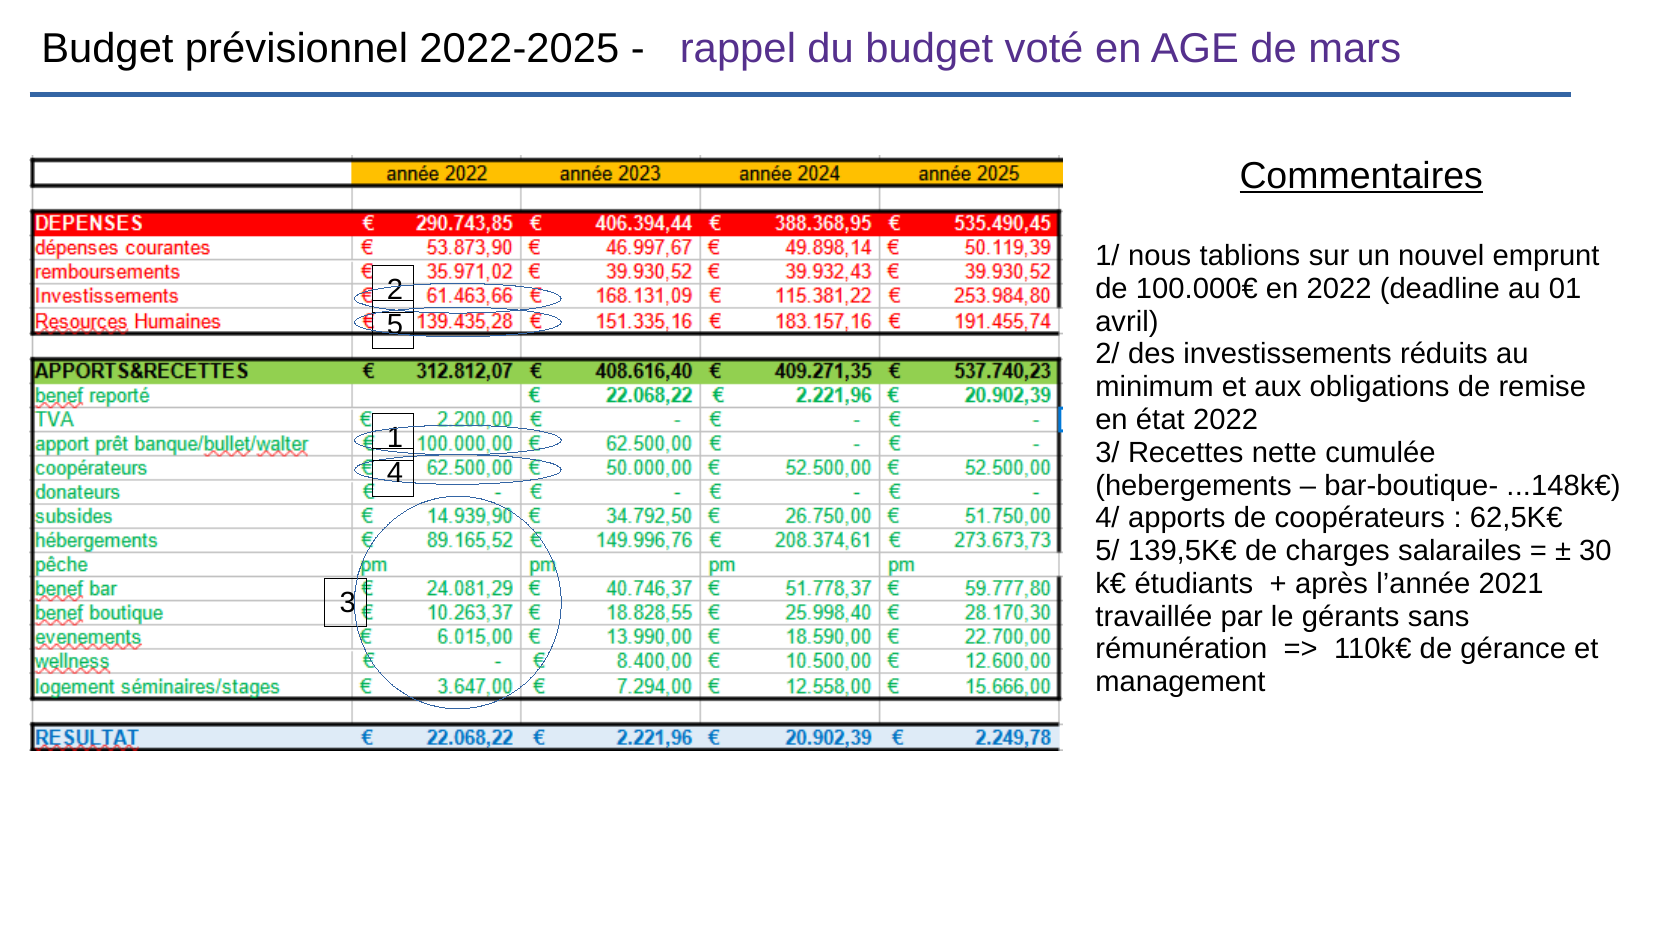

# Budget prévisionnel 2022-2025 - rappel du budget voté en AGE de mars
Commentaires
1/ nous tablions sur un nouvel emprunt de 100.000€ en 2022 (deadline au 01 avril)
2/ des investissements réduits au minimum et aux obligations de remise en état 2022
3/ Recettes nette cumulée (hebergements – bar-boutique- ...148k€)
4/ apports de coopérateurs : 62,5K€
5/ 139,5K€ de charges salarailes = ± 30 k€ étudiants + après l’année 2021 travaillée par le gérants sans rémunération  => 110k€ de gérance et management
2
5
1
4
3